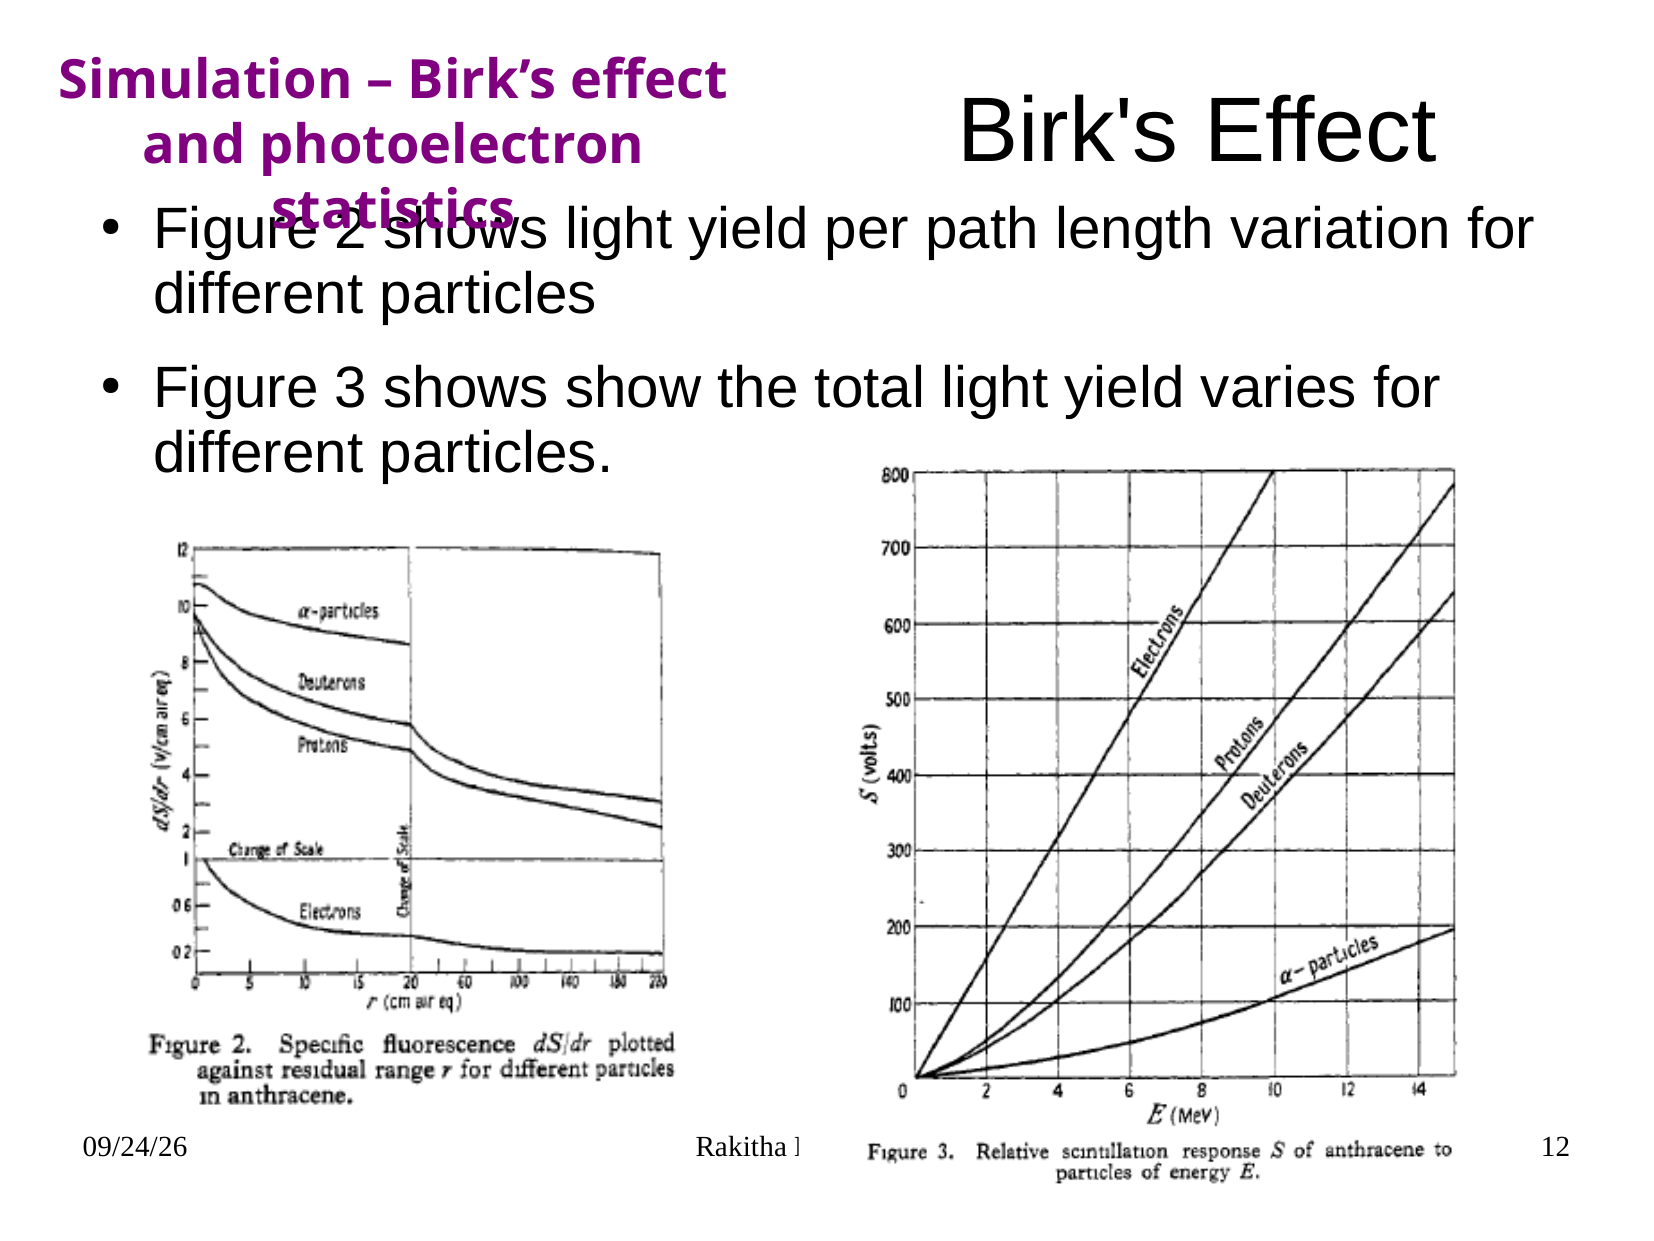

# Birk's Effect
Simulation – Birk’s effect and photoelectron statistics
Figure 2 shows light yield per path length variation for different particles
Figure 3 shows show the total light yield varies for different particles.